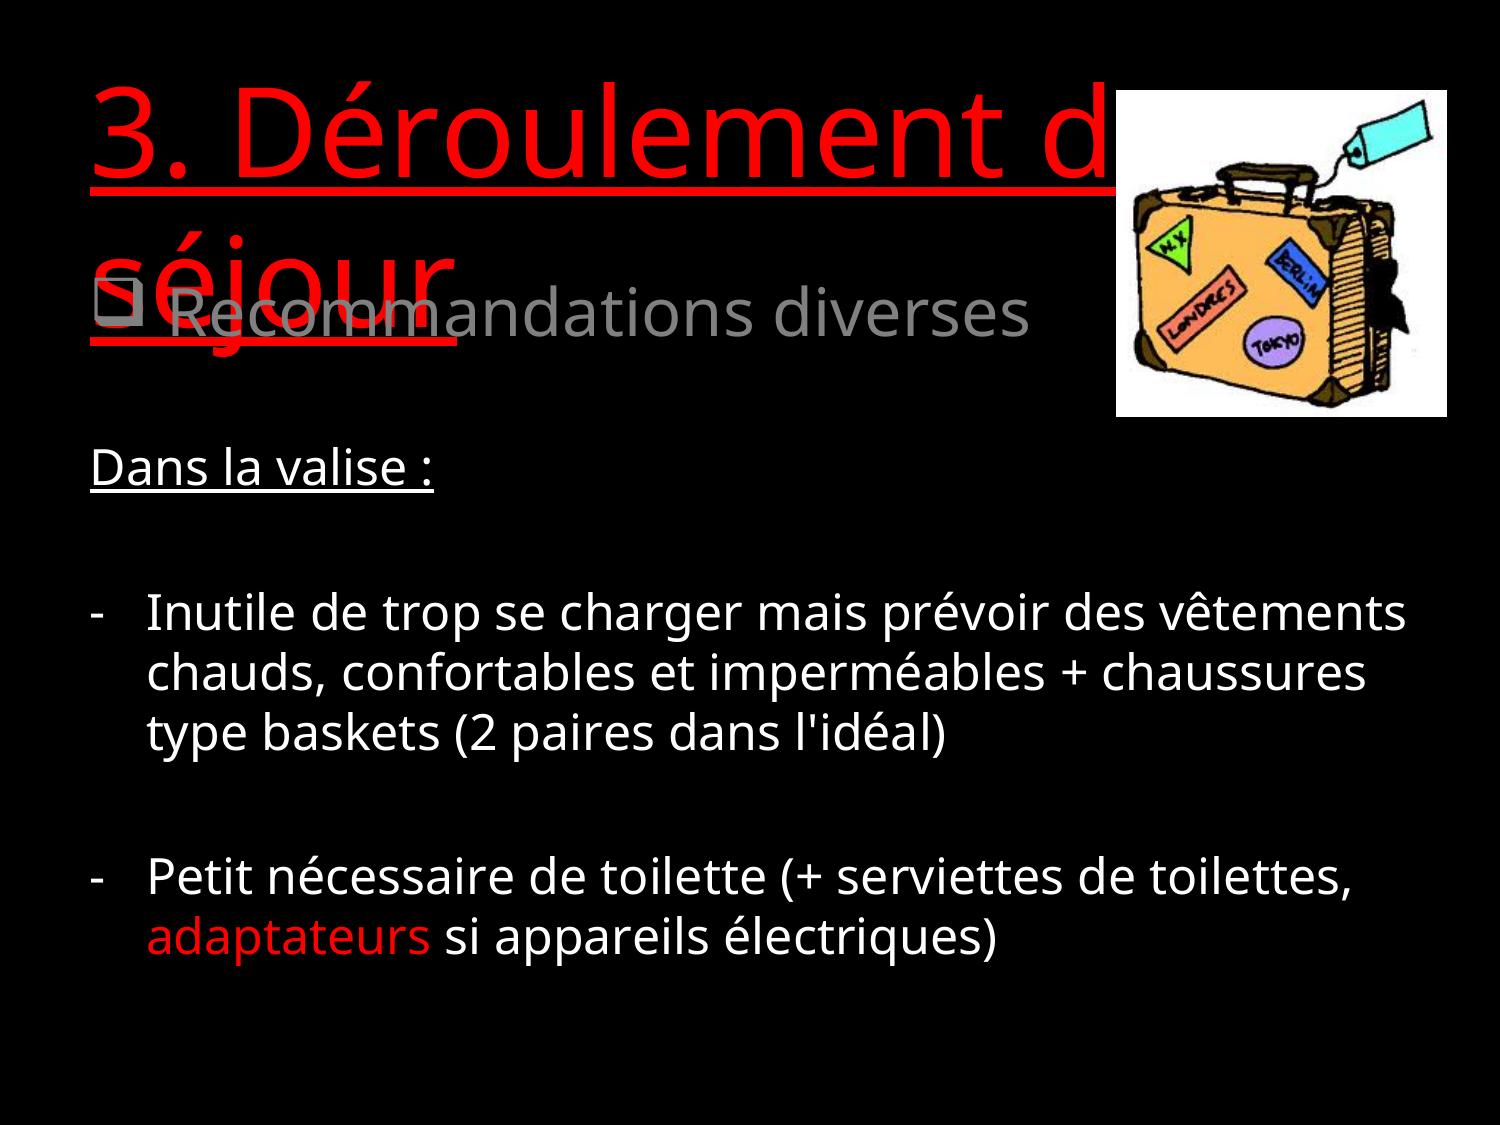

# 3. Déroulement du séjour
 Recommandations diverses
Dans la valise :
Inutile de trop se charger mais prévoir des vêtements chauds, confortables et imperméables + chaussures type baskets (2 paires dans l'idéal)
Petit nécessaire de toilette (+ serviettes de toilettes, adaptateurs si appareils électriques)